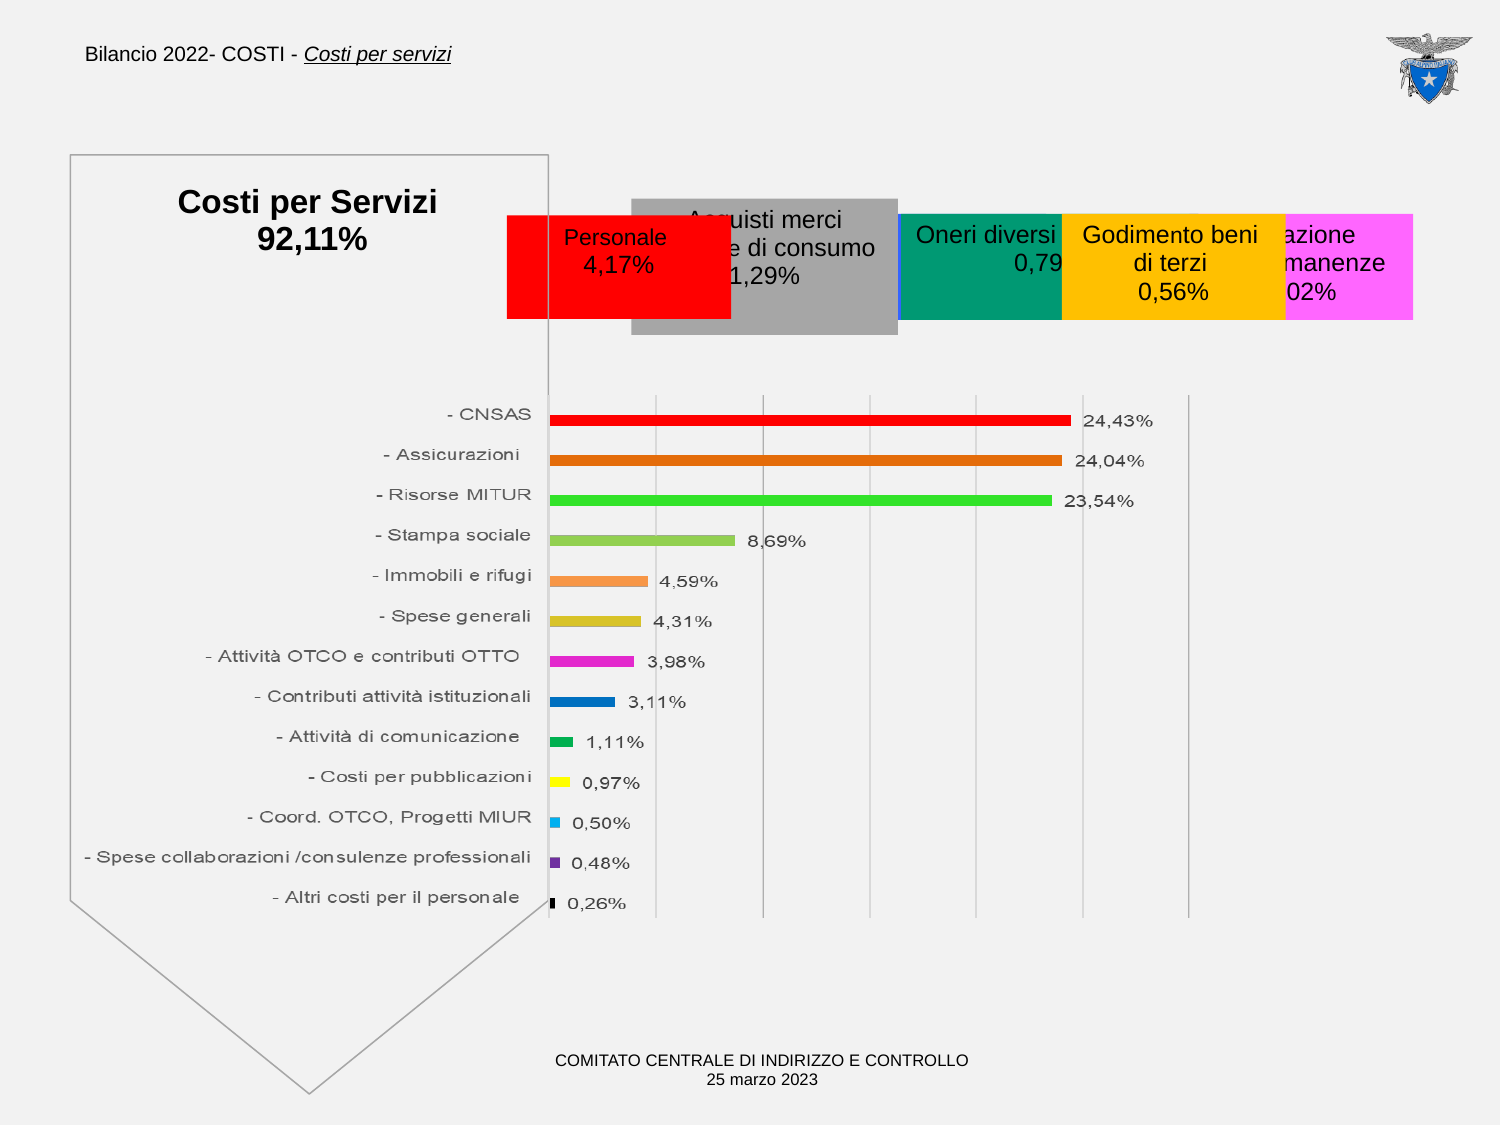

Bilancio 2022- COSTI - Costi per servizi
Costi per Servizi
92,11%
Acquisti merci
materiale di consumo
1,29%
Amm.ti e svalutazioni
1,06%
Oneri diversi di gestione
0,79%
Godimento beni
di terzi
0,56%
Variazione
delle rimanenze
0,02%
Personale
4,17%
COMITATO CENTRALE DI INDIRIZZO E CONTROLLO
25 marzo 2023